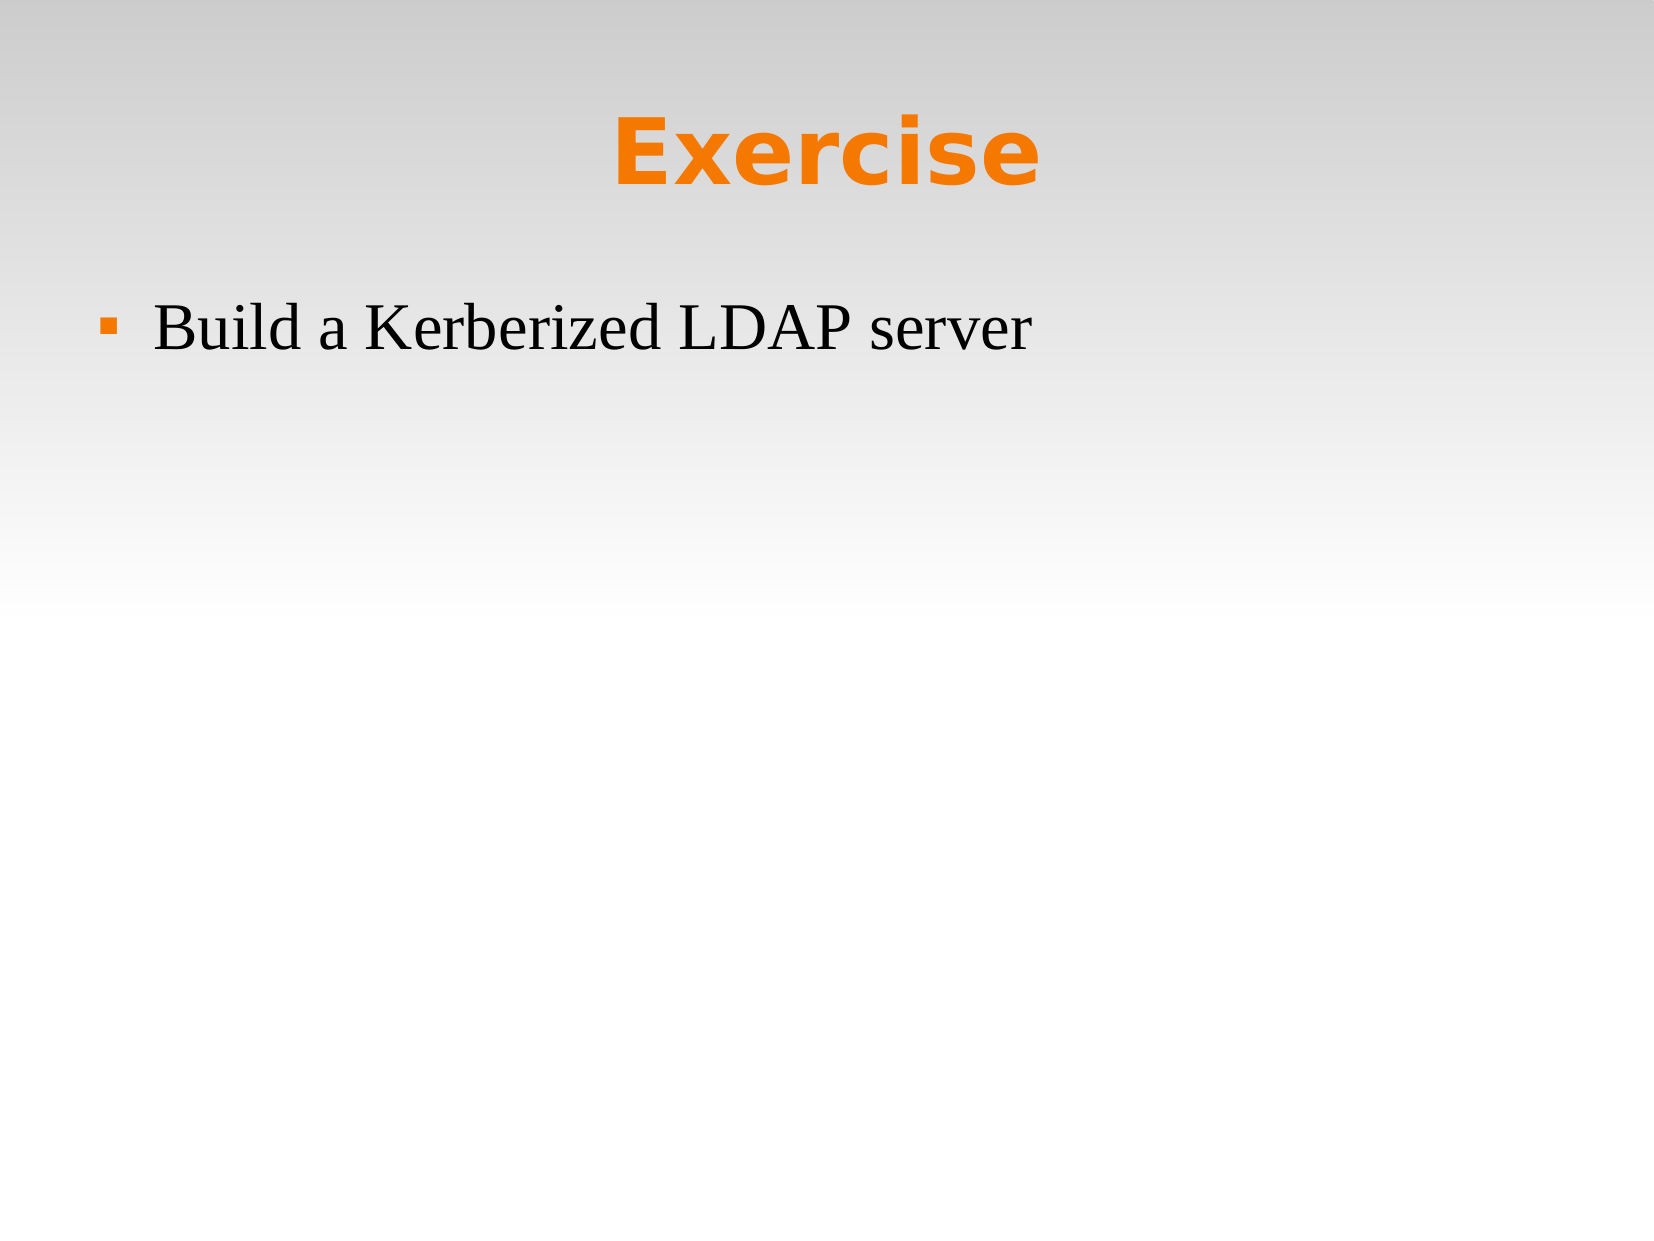

# Exercise
Build a Kerberized LDAP server